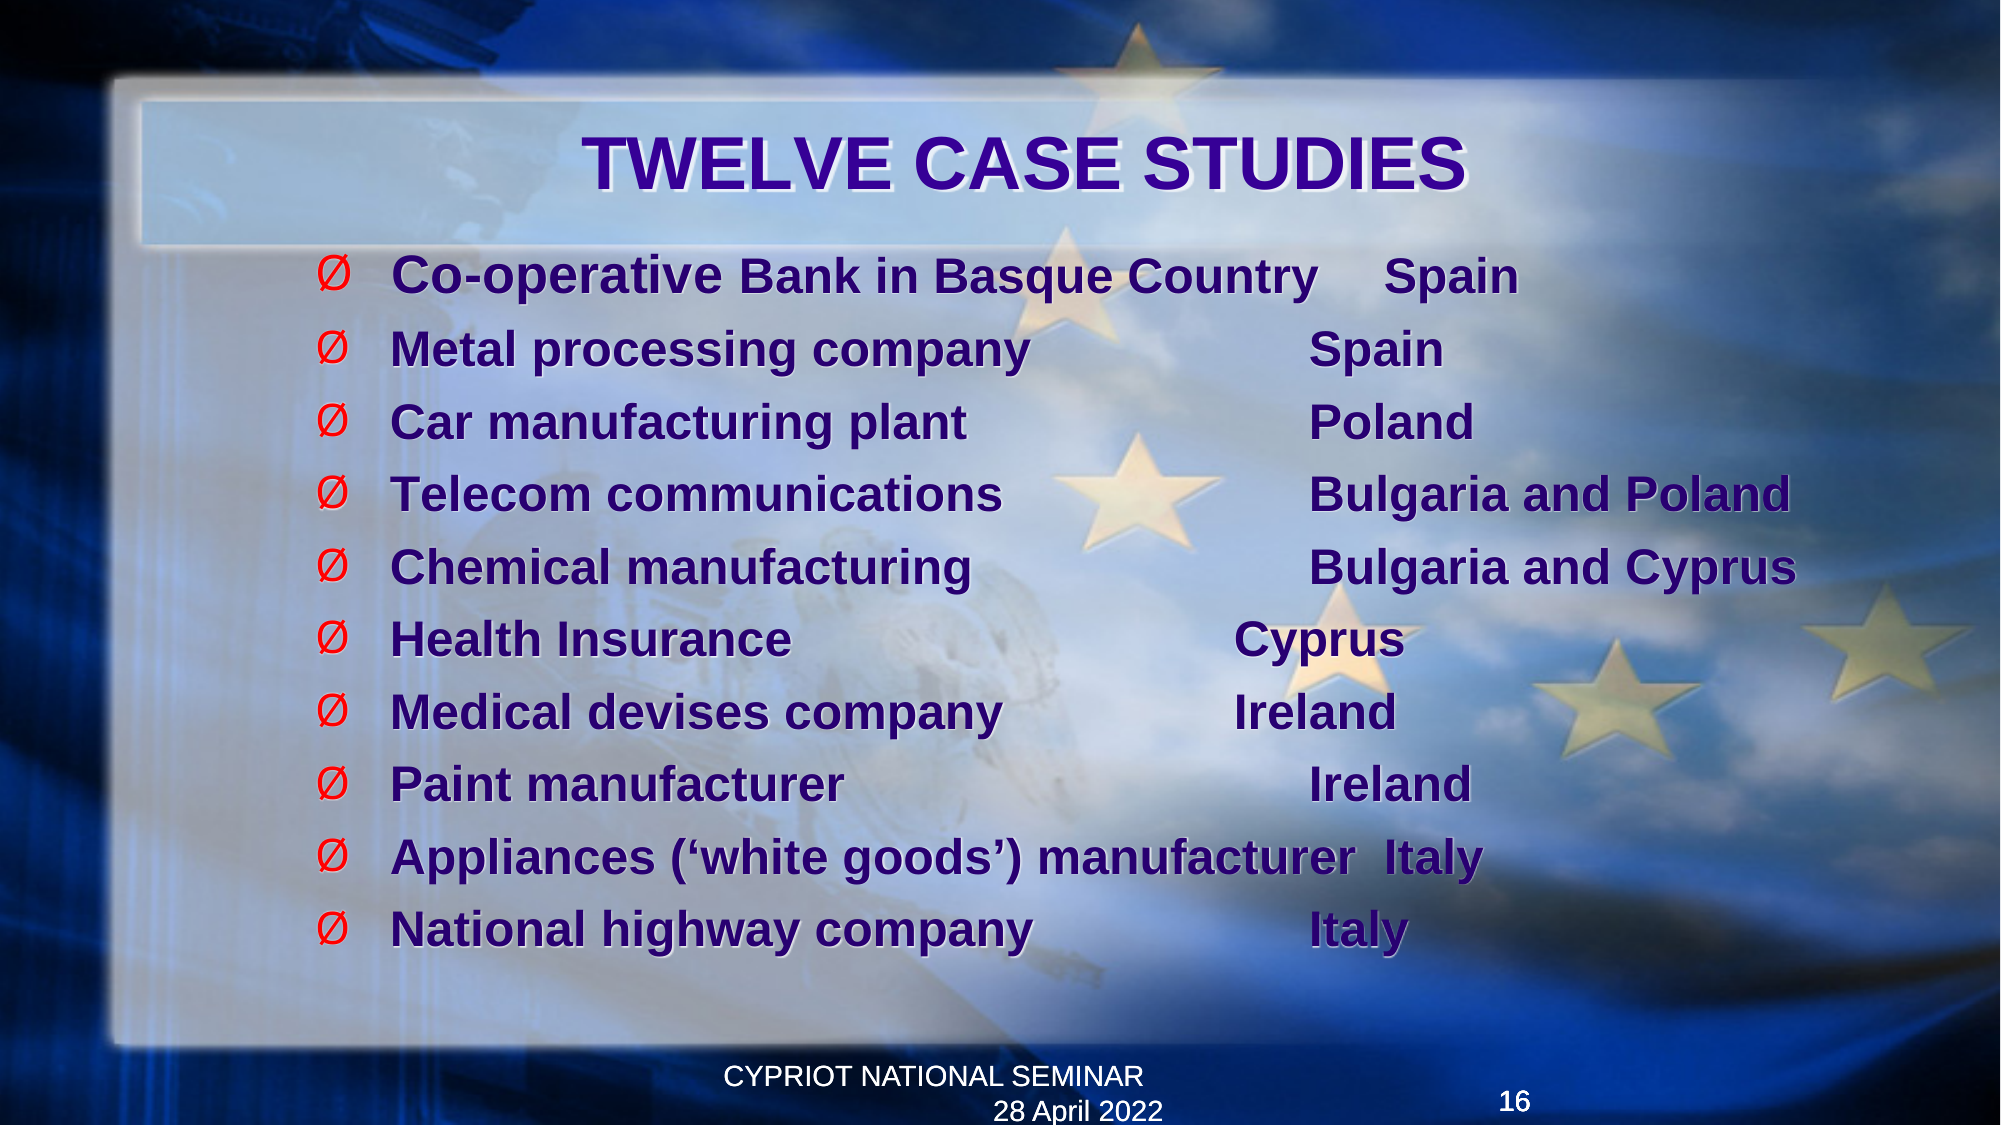

# TWELVE CASE STUDIES
 Co-operative Bank in Basque Country	Spain
 Metal processing company 	 		Spain
 Car manufacturing plant 		 		Poland
 Telecom communications 	 		Bulgaria and Poland
 Chemical manufacturing	 			Bulgaria and Cyprus
 Health Insurance			 		Cyprus
 Medical devises company	 	 	Ireland
 Paint manufacturer 		 	 	Ireland
 Appliances (‘white goods’) manufacturer 	Italy
 National highway company 	 		Italy
CYPRIOT NATIONAL SEMINAR 28 April 2022
CYPRIOT NATIONAL SEMINAR 28 April 2022